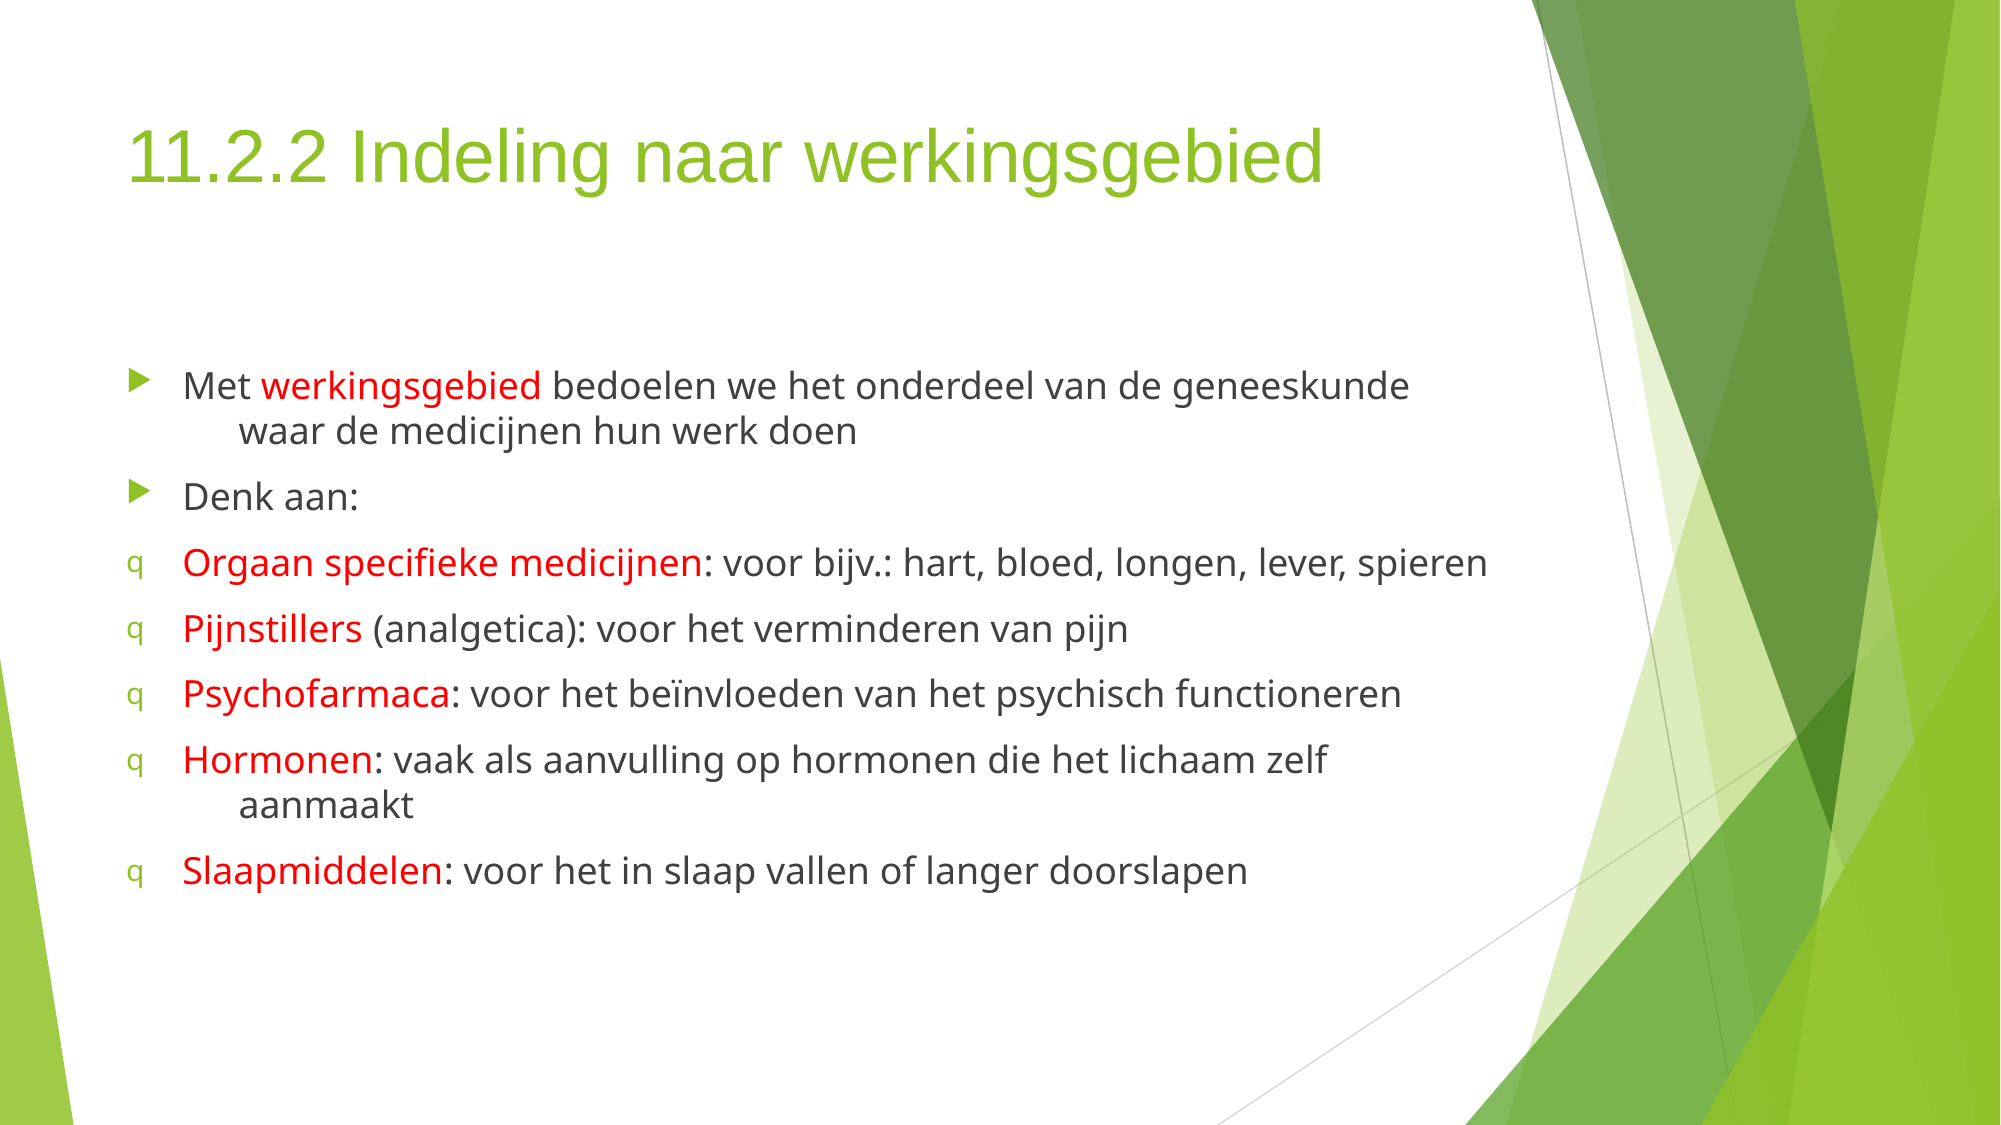

# 11.2.2 Indeling naar werkingsgebied
Met werkingsgebied bedoelen we het onderdeel van de geneeskunde waar de medicijnen hun werk doen
Denk aan:
Orgaan specifieke medicijnen: voor bijv.: hart, bloed, longen, lever, spieren
Pijnstillers (analgetica): voor het verminderen van pijn
Psychofarmaca: voor het beïnvloeden van het psychisch functioneren
Hormonen: vaak als aanvulling op hormonen die het lichaam zelf aanmaakt
Slaapmiddelen: voor het in slaap vallen of langer doorslapen